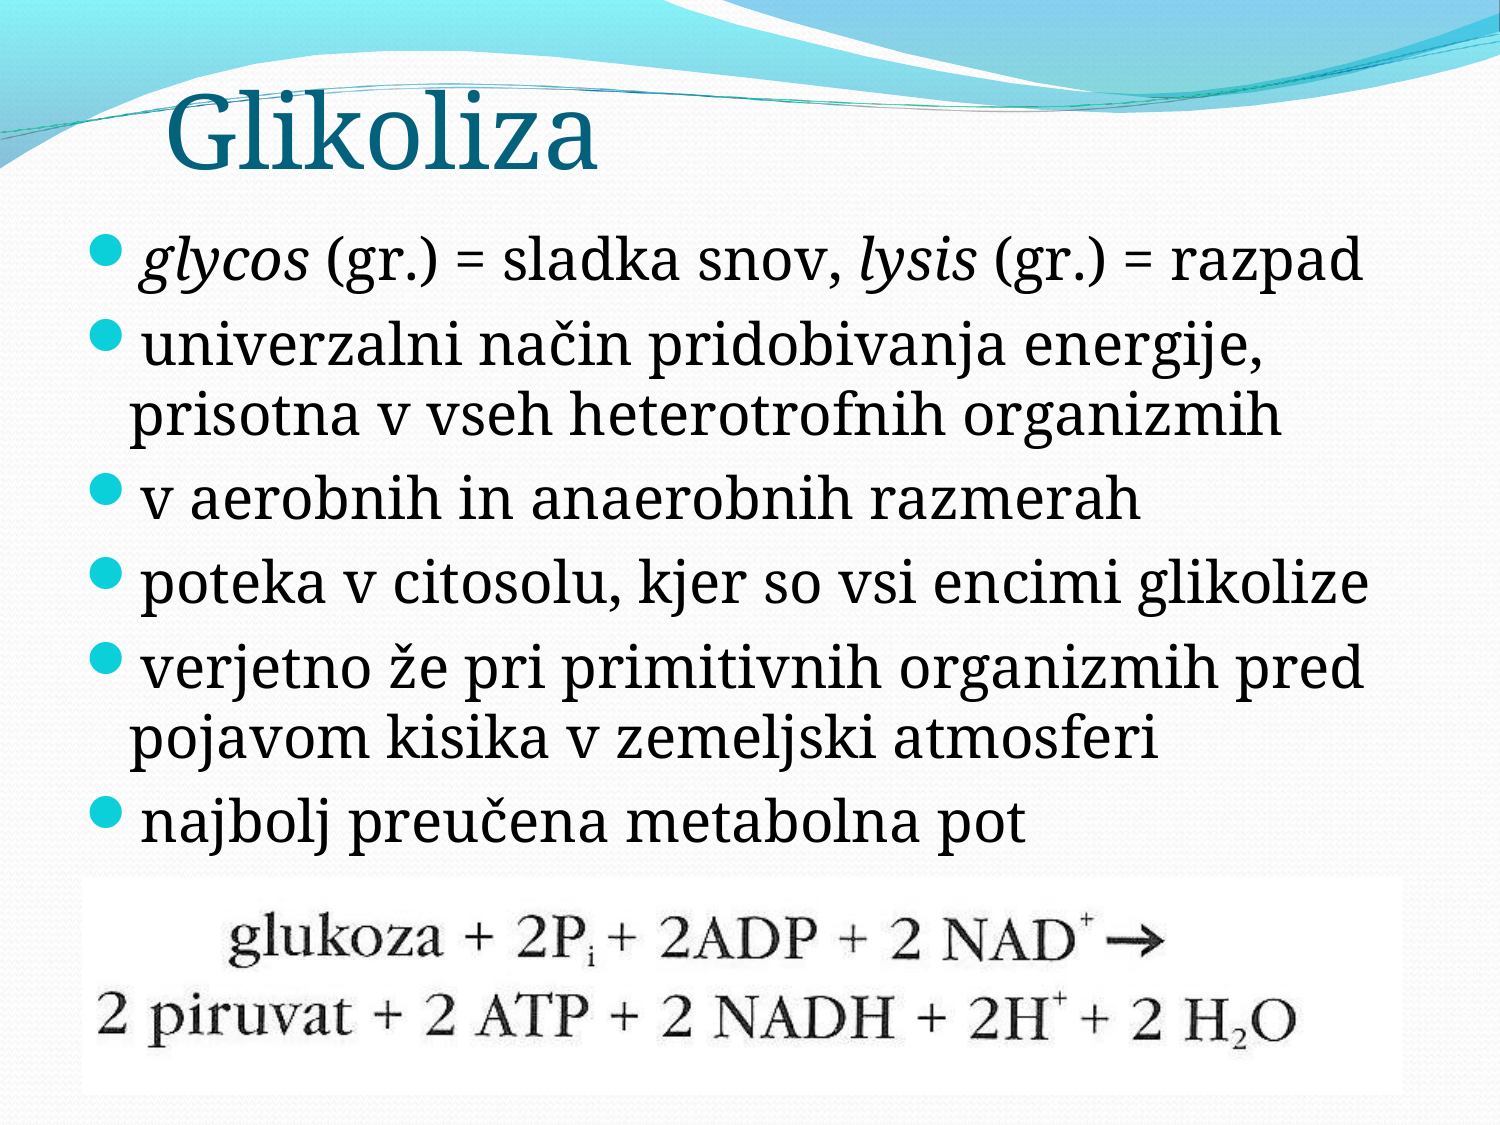

# Glikoliza
glycos (gr.) = sladka snov, lysis (gr.) = razpad
univerzalni način pridobivanja energije, prisotna v vseh heterotrofnih organizmih
v aerobnih in anaerobnih razmerah
poteka v citosolu, kjer so vsi encimi glikolize
verjetno že pri primitivnih organizmih pred pojavom kisika v zemeljski atmosferi
najbolj preučena metabolna pot